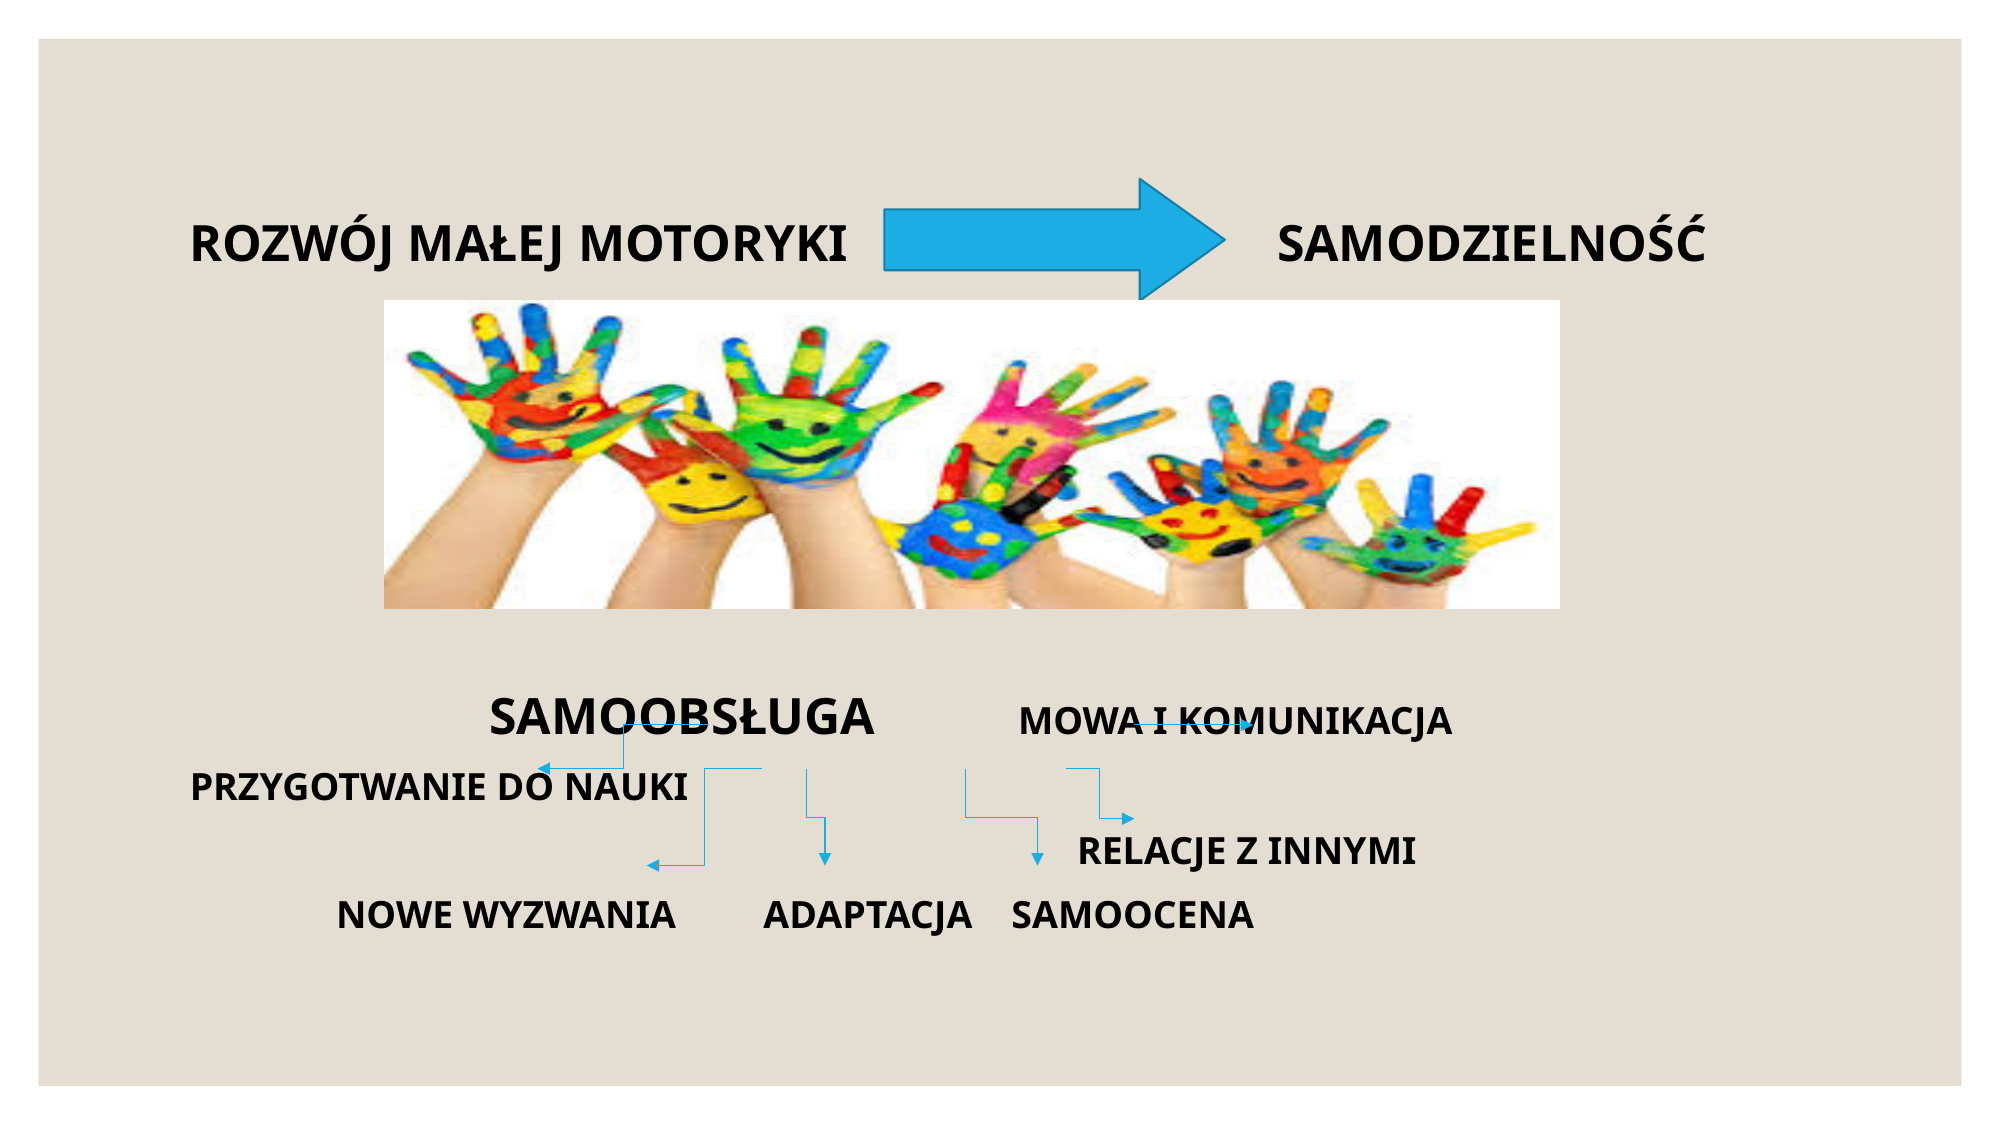

#
ROZWÓJ MAŁEJ MOTORYKI SAMODZIELNOŚĆ
			 SAMOOBSŁUGA MOWA I KOMUNIKACJA
PRZYGOTWANIE DO NAUKI
 RELACJE Z INNYMI
 NOWE WYZWANIA ADAPTACJA SAMOOCENA